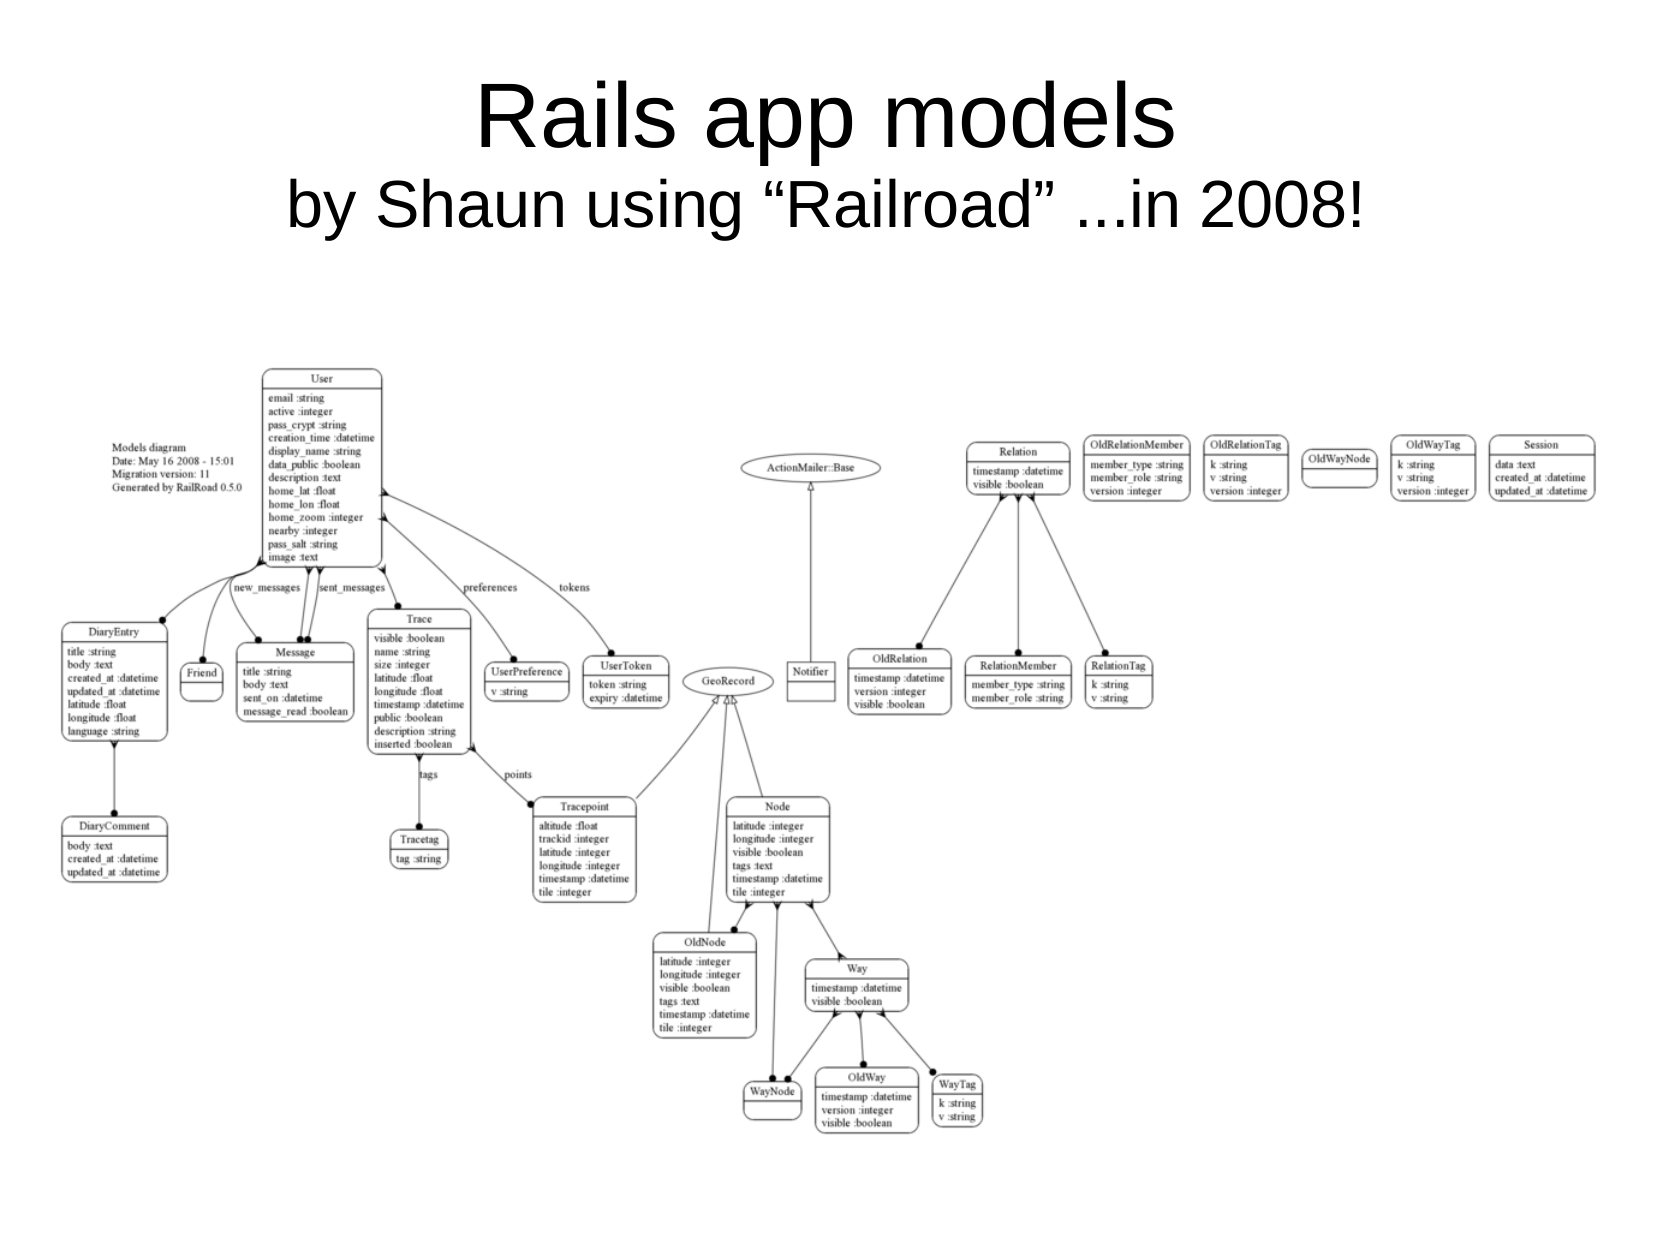

# Rails app models by Shaun using “Railroad” ...in 2008!